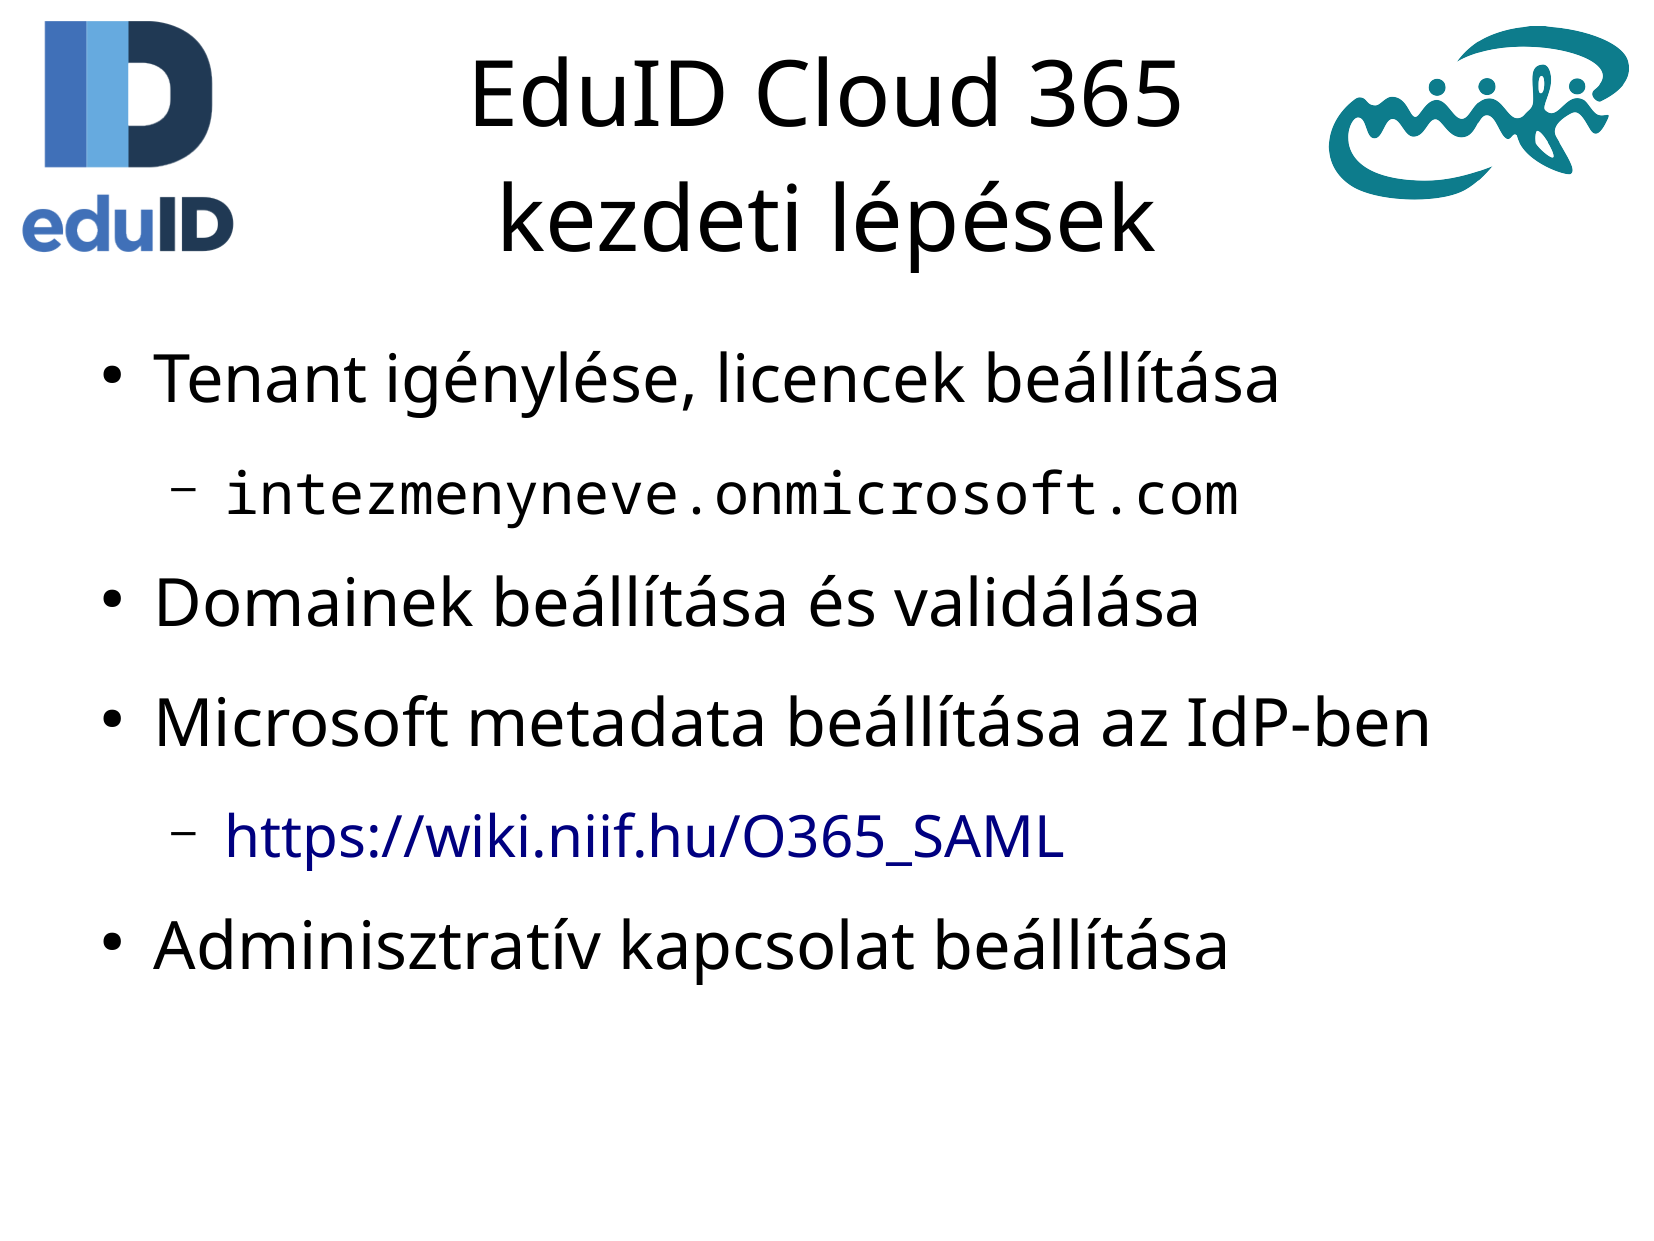

# EduID Cloud 365 kezdeti lépések
Tenant igénylése, licencek beállítása
intezmenyneve.onmicrosoft.com
Domainek beállítása és validálása
Microsoft metadata beállítása az IdP-ben
https://wiki.niif.hu/O365_SAML
Adminisztratív kapcsolat beállítása